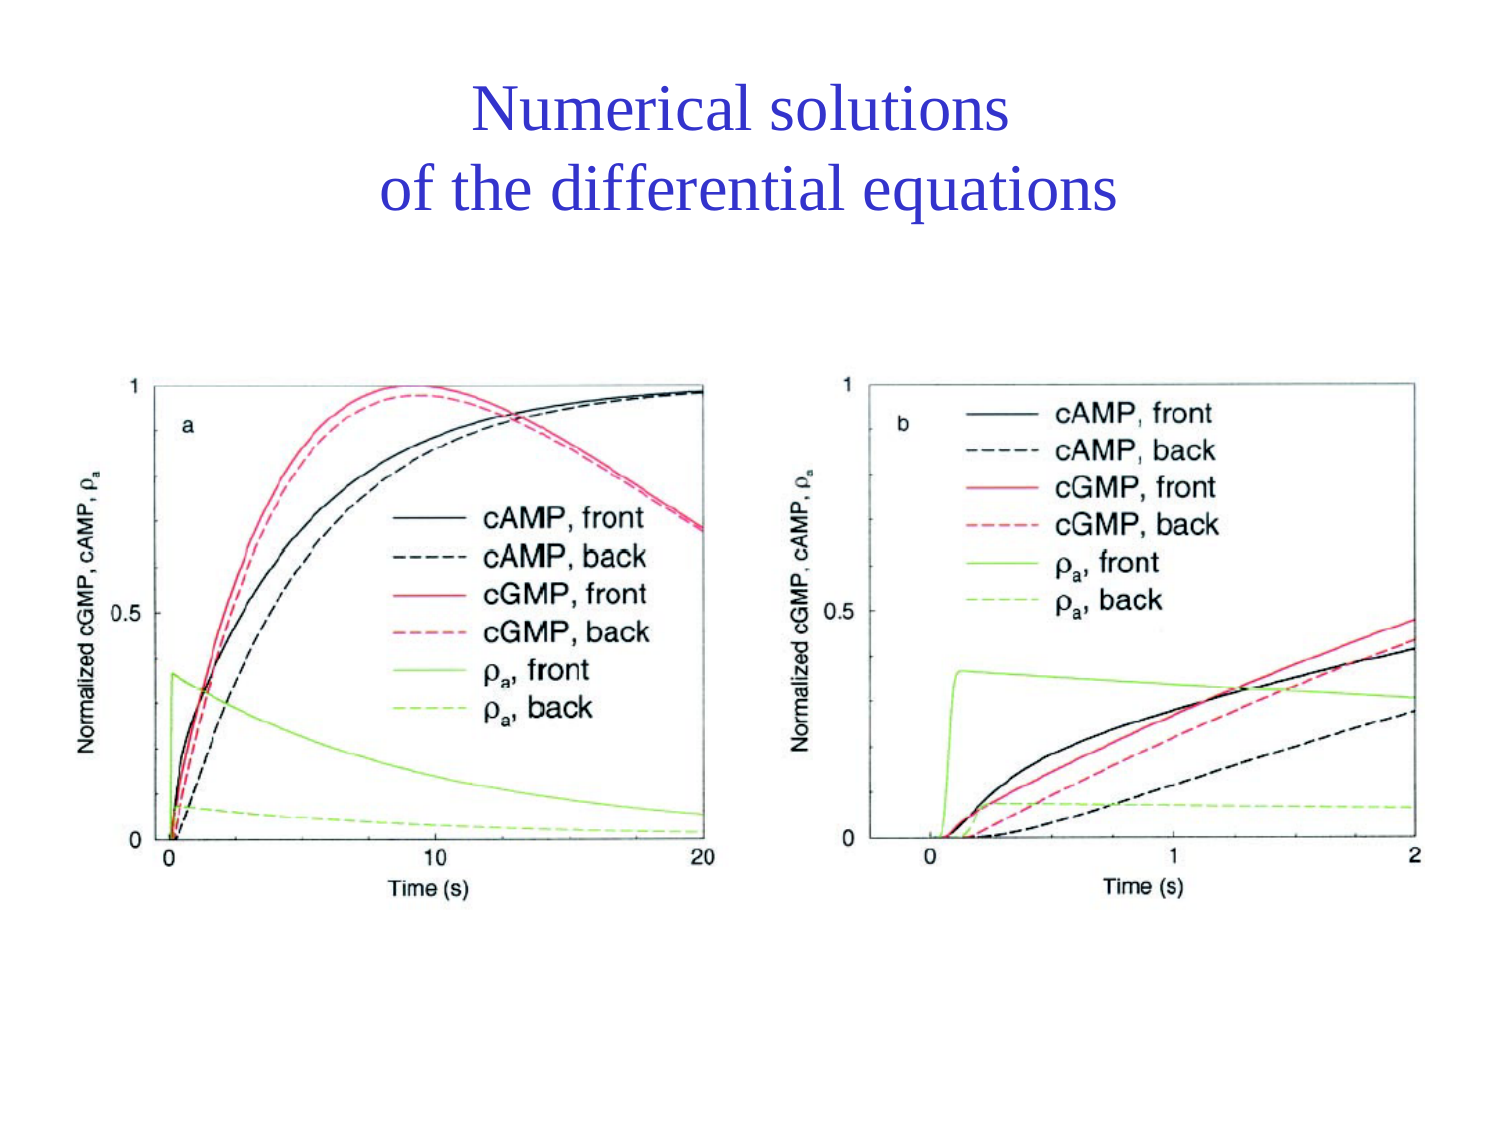

# Numerical solutions of the differential equations